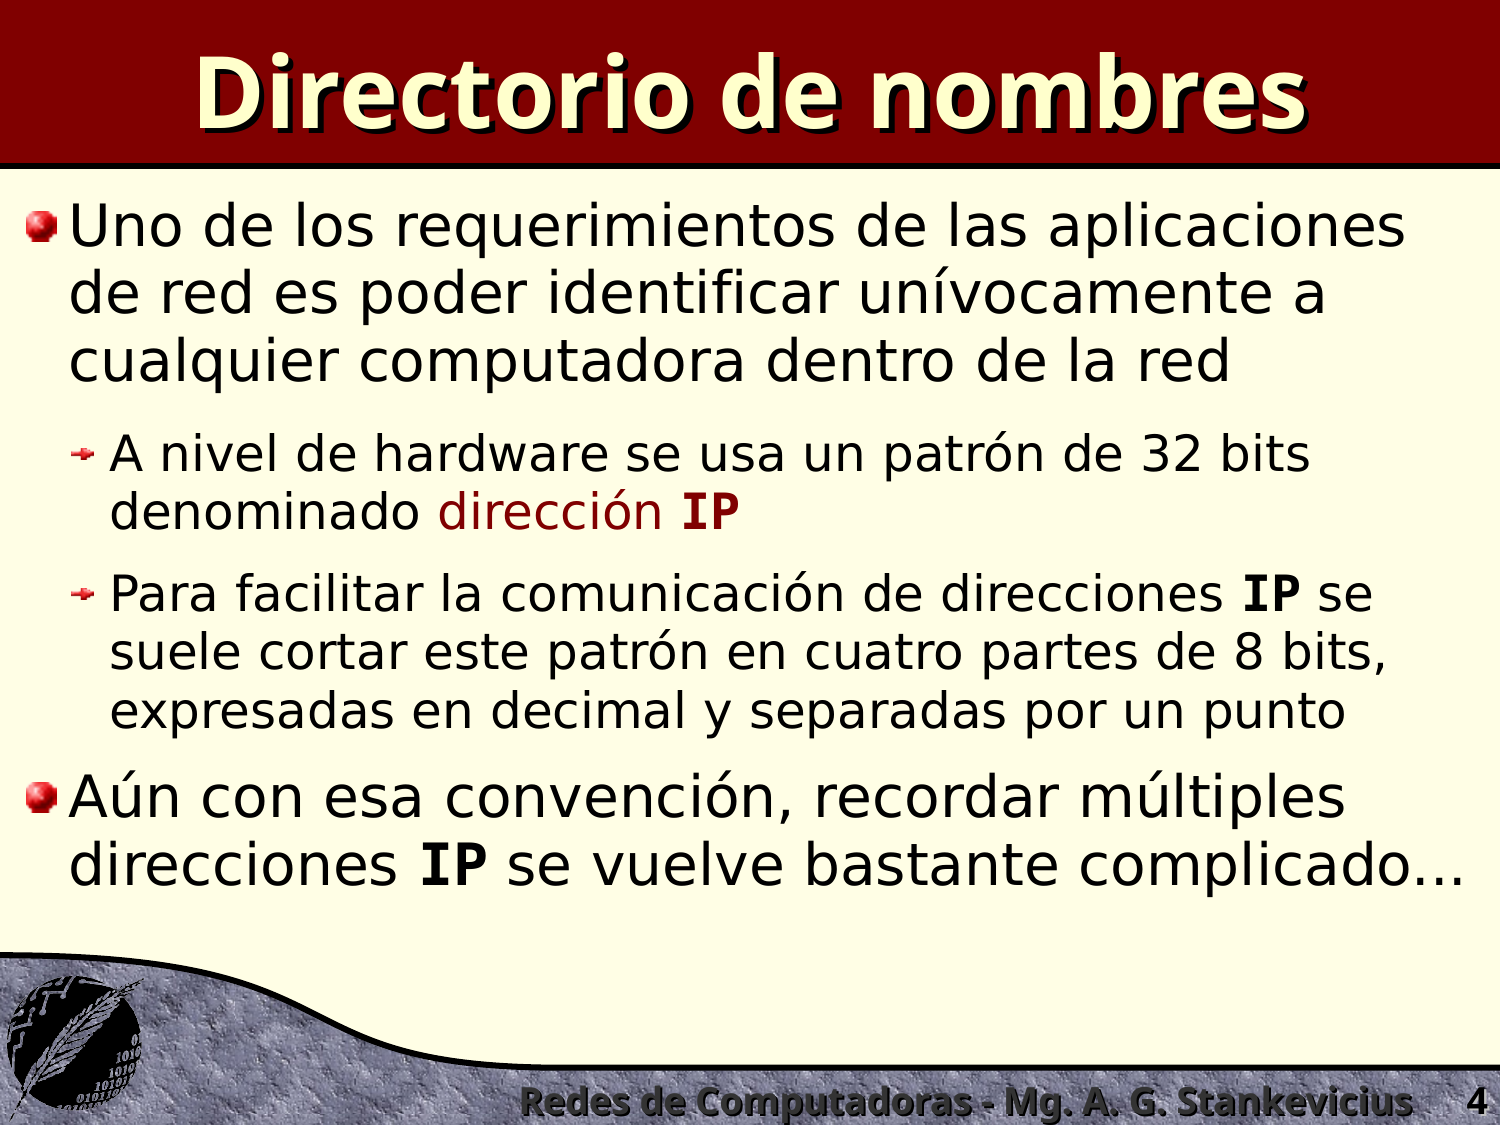

# Directorio de nombres
Uno de los requerimientos de las aplicaciones de red es poder identificar unívocamente a cualquier computadora dentro de la red
A nivel de hardware se usa un patrón de 32 bits denominado dirección IP
Para facilitar la comunicación de direcciones IP se suele cortar este patrón en cuatro partes de 8 bits, expresadas en decimal y separadas por un punto
Aún con esa convención, recordar múltiples direcciones IP se vuelve bastante complicado...
4